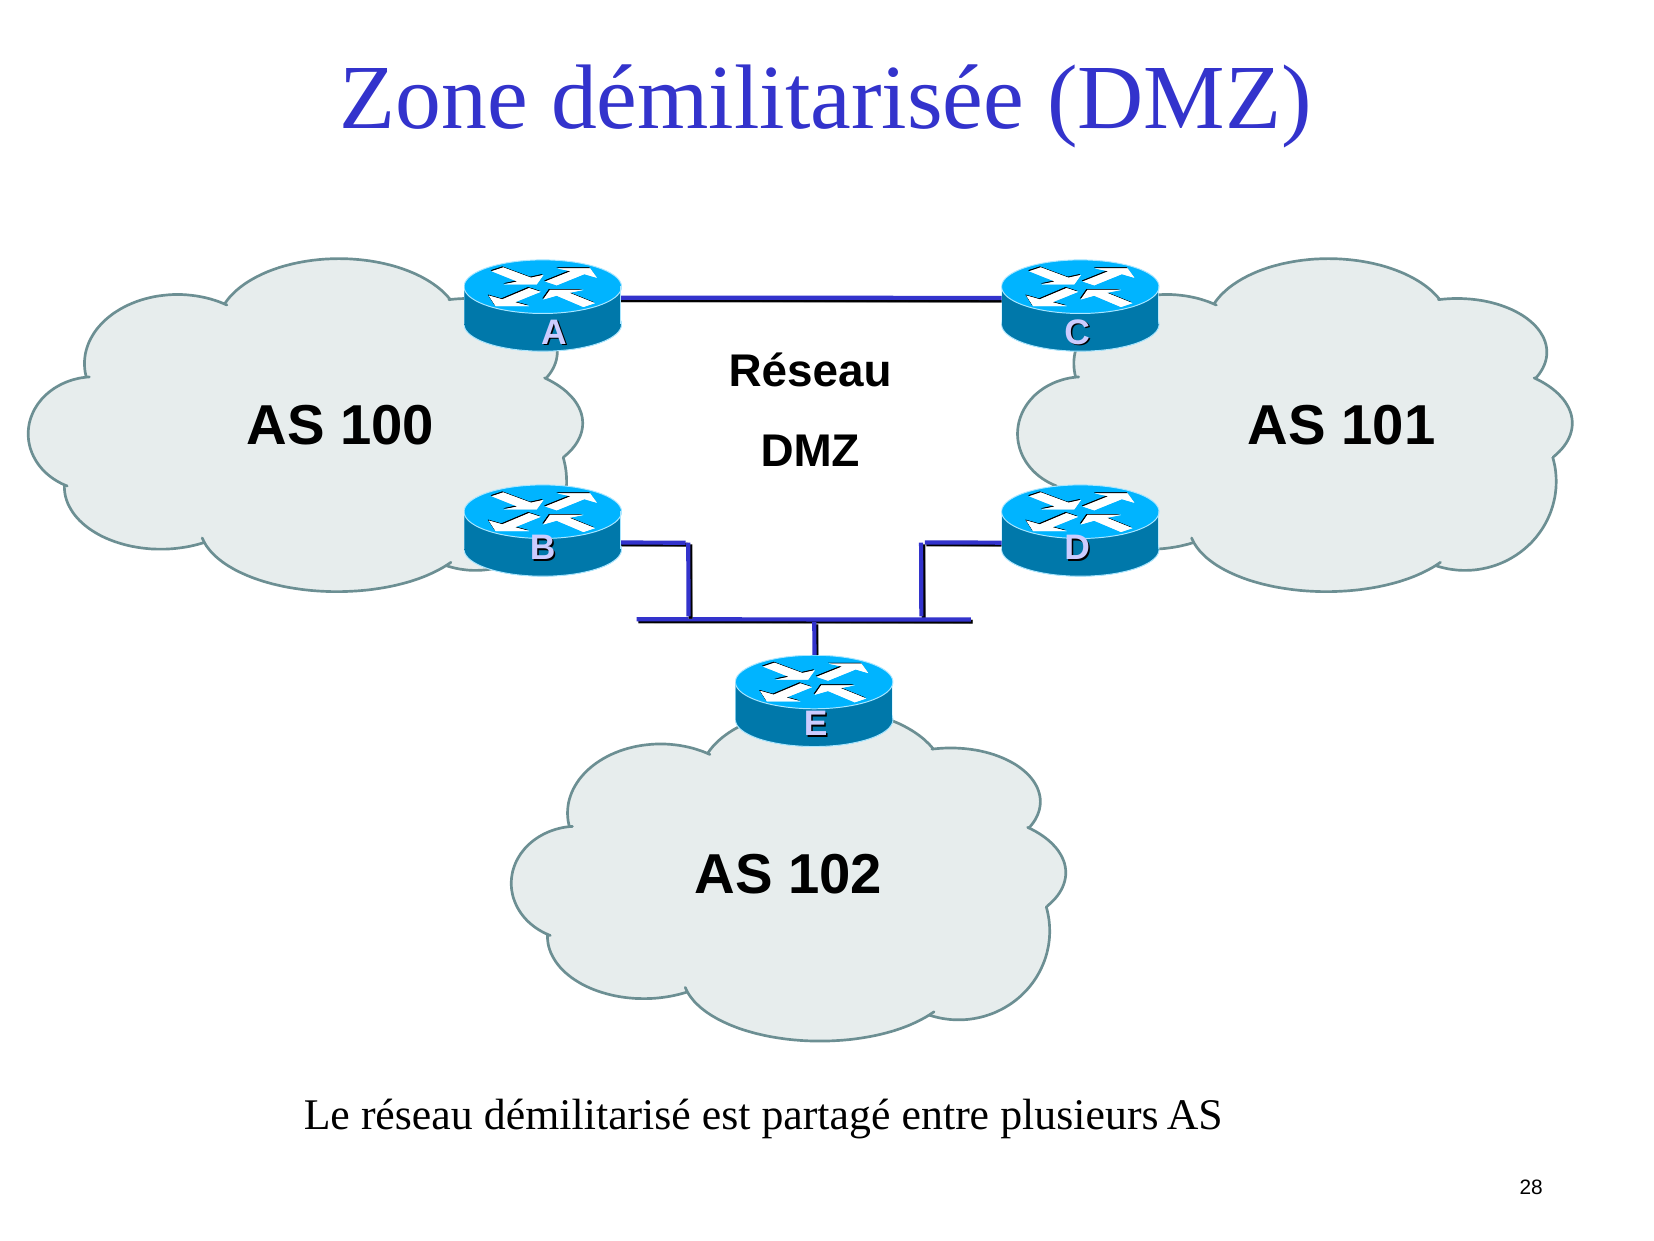

Zone démilitarisée (DMZ)‏
A
C
Réseau
DMZ
AS 100
AS 101
B
D
E
AS 102
# Le réseau démilitarisé est partagé entre plusieurs AS